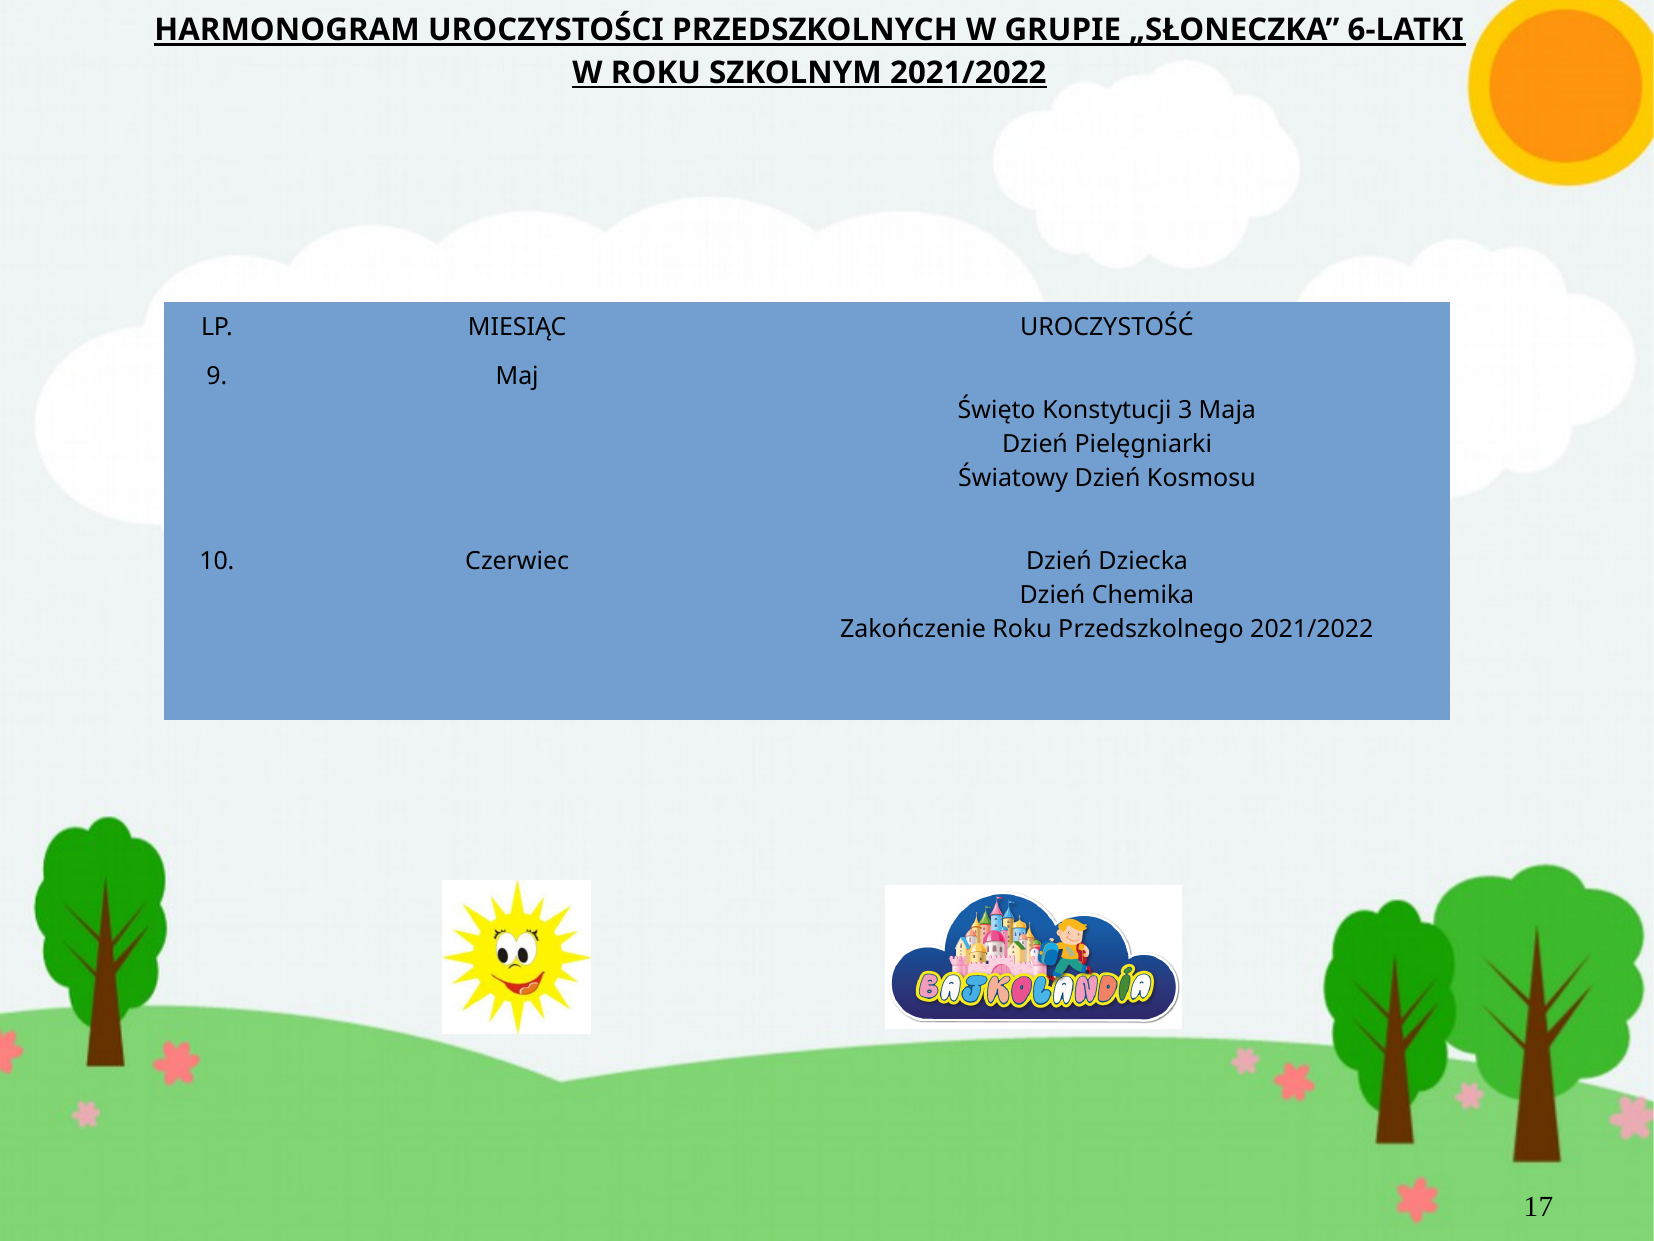

HARMONOGRAM UROCZYSTOŚCI PRZEDSZKOLNYCH W GRUPIE „SŁONECZKA” 6-LATKI
W ROKU SZKOLNYM 2021/2022
| LP. | MIESIĄC | UROCZYSTOŚĆ |
| --- | --- | --- |
| 9. | Maj | Święto Konstytucji 3 Maja Dzień Pielęgniarki Światowy Dzień Kosmosu |
| 10. | Czerwiec | Dzień Dziecka Dzień Chemika Zakończenie Roku Przedszkolnego 2021/2022 |